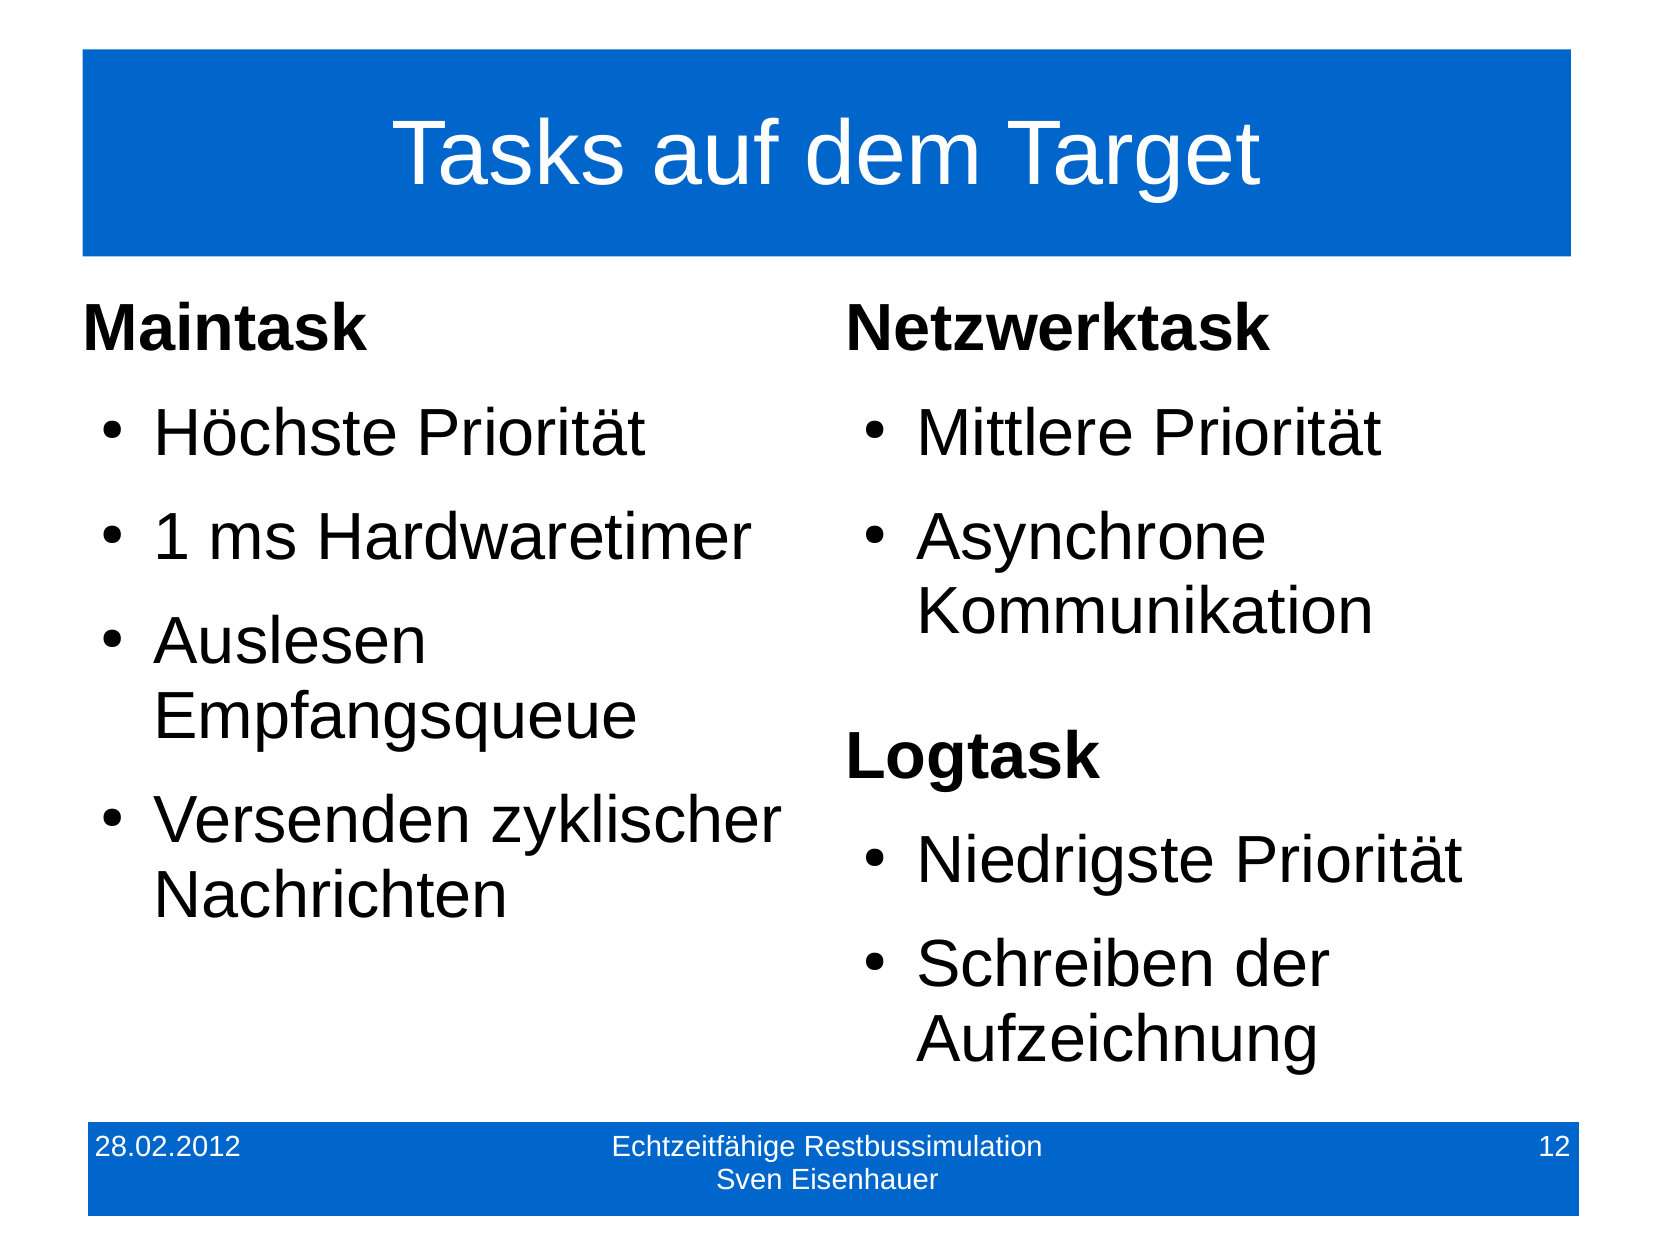

# Tasks auf dem Target
Maintask
Höchste Priorität
1 ms Hardwaretimer
Auslesen Empfangsqueue
Versenden zyklischer Nachrichten
Netzwerktask
Mittlere Priorität
Asynchrone Kommunikation
Logtask
Niedrigste Priorität
Schreiben der Aufzeichnung
28.02.2012
Echtzeitfähige Restbussimulation
12